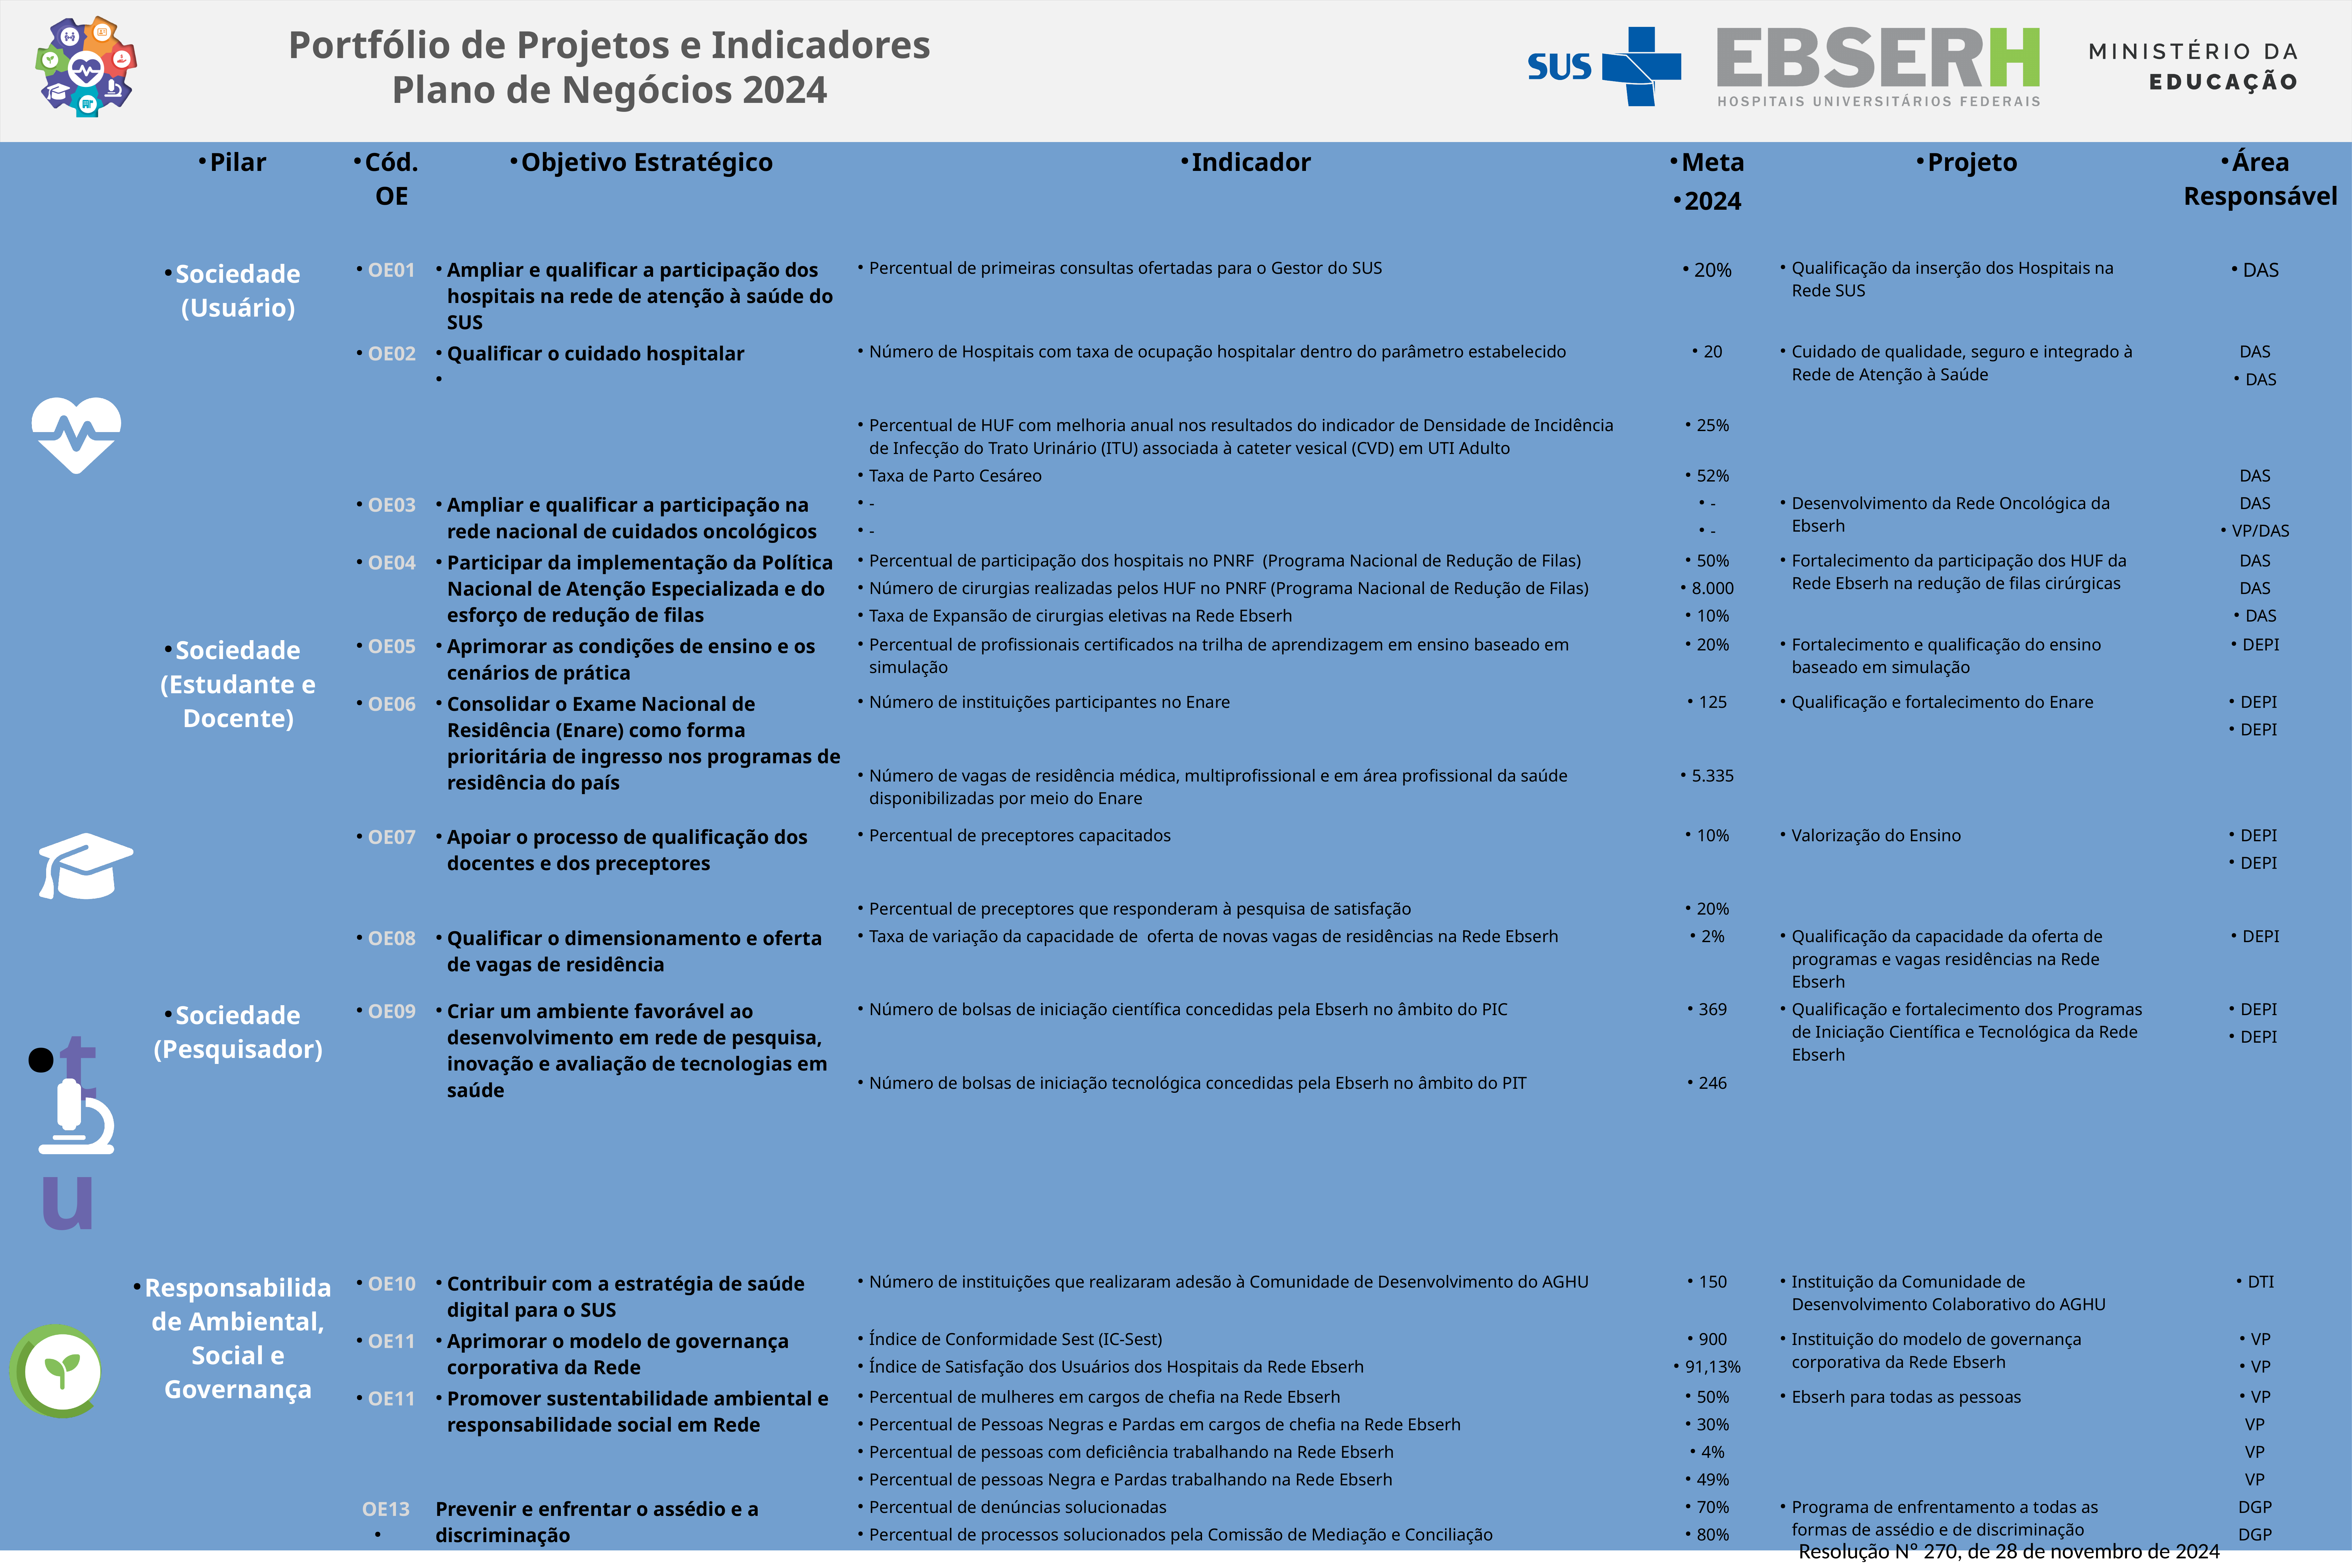

Portfólio de Projetos e Indicadores
Plano de Negócios 2024
| | Pilar | Cód. OE | Objetivo Estratégico | Indicador | Meta | Projeto | Área Responsável |
| --- | --- | --- | --- | --- | --- | --- | --- |
| | | | | | 2024 | | |
| | Sociedade (Usuário) | OE01 | Ampliar e qualificar a participação dos hospitais na rede de atenção à saúde do SUS | Percentual de primeiras consultas ofertadas para o Gestor do SUS | 20% | Qualificação da inserção dos Hospitais na Rede SUS | DAS |
| | | OE02 | Qualificar o cuidado hospitalar | Número de Hospitais com taxa de ocupação hospitalar dentro do parâmetro estabelecido | 20 | Cuidado de qualidade, seguro e integrado à Rede de Atenção à Saúde | DAS |
| | | | | | | | DAS |
| | | | | Percentual de HUF com melhoria anual nos resultados do indicador de Densidade de Incidência de Infecção do Trato Urinário (ITU) associada à cateter vesical (CVD) em UTI Adulto | 25% | | |
| | | | | Taxa de Parto Cesáreo | 52% | | DAS |
| | | OE03 | Ampliar e qualificar a participação na rede nacional de cuidados oncológicos | - | - | Desenvolvimento da Rede Oncológica da Ebserh | DAS |
| | | | | - | - | | VP/DAS |
| | | OE04 | Participar da implementação da Política Nacional de Atenção Especializada e do esforço de redução de filas | Percentual de participação dos hospitais no PNRF (Programa Nacional de Redução de Filas) | 50% | Fortalecimento da participação dos HUF da Rede Ebserh na redução de filas cirúrgicas | DAS |
| | | | | Número de cirurgias realizadas pelos HUF no PNRF (Programa Nacional de Redução de Filas) | 8.000 | | DAS |
| | | | | Taxa de Expansão de cirurgias eletivas na Rede Ebserh | 10% | | DAS |
| | Sociedade (Estudante e Docente) | OE05 | Aprimorar as condições de ensino e os cenários de prática | Percentual de profissionais certificados na trilha de aprendizagem em ensino baseado em simulação | 20% | Fortalecimento e qualificação do ensino baseado em simulação | DEPI |
| | | OE06 | Consolidar o Exame Nacional de Residência (Enare) como forma prioritária de ingresso nos programas de residência do país | Número de instituições participantes no Enare | 125 | Qualificação e fortalecimento do Enare | DEPI |
| | | | | | | | DEPI |
| | | | | Número de vagas de residência médica, multiprofissional e em área profissional da saúde disponibilizadas por meio do Enare | 5.335 | | |
| | | OE07 | Apoiar o processo de qualificação dos docentes e dos preceptores | Percentual de preceptores capacitados | 10% | Valorização do Ensino | DEPI |
| | | | | | | | DEPI |
| | | | | Percentual de preceptores que responderam à pesquisa de satisfação | 20% | | |
| | | OE08 | Qualificar o dimensionamento e oferta de vagas de residência | Taxa de variação da capacidade de oferta de novas vagas de residências na Rede Ebserh | 2% | Qualificação da capacidade da oferta de programas e vagas residências na Rede Ebserh | DEPI |
| tu | Sociedade (Pesquisador) | OE09 | Criar um ambiente favorável ao desenvolvimento em rede de pesquisa, inovação e avaliação de tecnologias em saúde | Número de bolsas de iniciação científica concedidas pela Ebserh no âmbito do PIC | 369 | Qualificação e fortalecimento dos Programas de Iniciação Científica e Tecnológica da Rede Ebserh | DEPI |
| | | | | | | | DEPI |
| | | | | Número de bolsas de iniciação tecnológica concedidas pela Ebserh no âmbito do PIT | 246 | | |
| | Responsabilidade Ambiental, Social e Governança | OE10 | Contribuir com a estratégia de saúde digital para o SUS | Número de instituições que realizaram adesão à Comunidade de Desenvolvimento do AGHU | 150 | Instituição da Comunidade de Desenvolvimento Colaborativo do AGHU | DTI |
| | | OE11 | Aprimorar o modelo de governança corporativa da Rede | Índice de Conformidade Sest (IC-Sest) | 900 | Instituição do modelo de governança corporativa da Rede Ebserh | VP |
| | | | | Índice de Satisfação dos Usuários dos Hospitais da Rede Ebserh | 91,13% | | VP |
| | | OE11 | Promover sustentabilidade ambiental e responsabilidade social em Rede | Percentual de mulheres em cargos de chefia na Rede Ebserh | 50% | Ebserh para todas as pessoas | VP |
| | | | | Percentual de Pessoas Negras e Pardas em cargos de chefia na Rede Ebserh | 30% | | VP |
| | | | | Percentual de pessoas com deficiência trabalhando na Rede Ebserh | 4% | | VP |
| | | | | Percentual de pessoas Negra e Pardas trabalhando na Rede Ebserh | 49% | | VP |
| | | OE13 | Prevenir e enfrentar o assédio e a discriminação | Percentual de denúncias solucionadas | 70% | Programa de enfrentamento a todas as formas de assédio e de discriminação | DGP |
| | | | | Percentual de processos solucionados pela Comissão de Mediação e Conciliação | 80% | | DGP |
Resolução Nº 270, de 28 de novembro de 2024